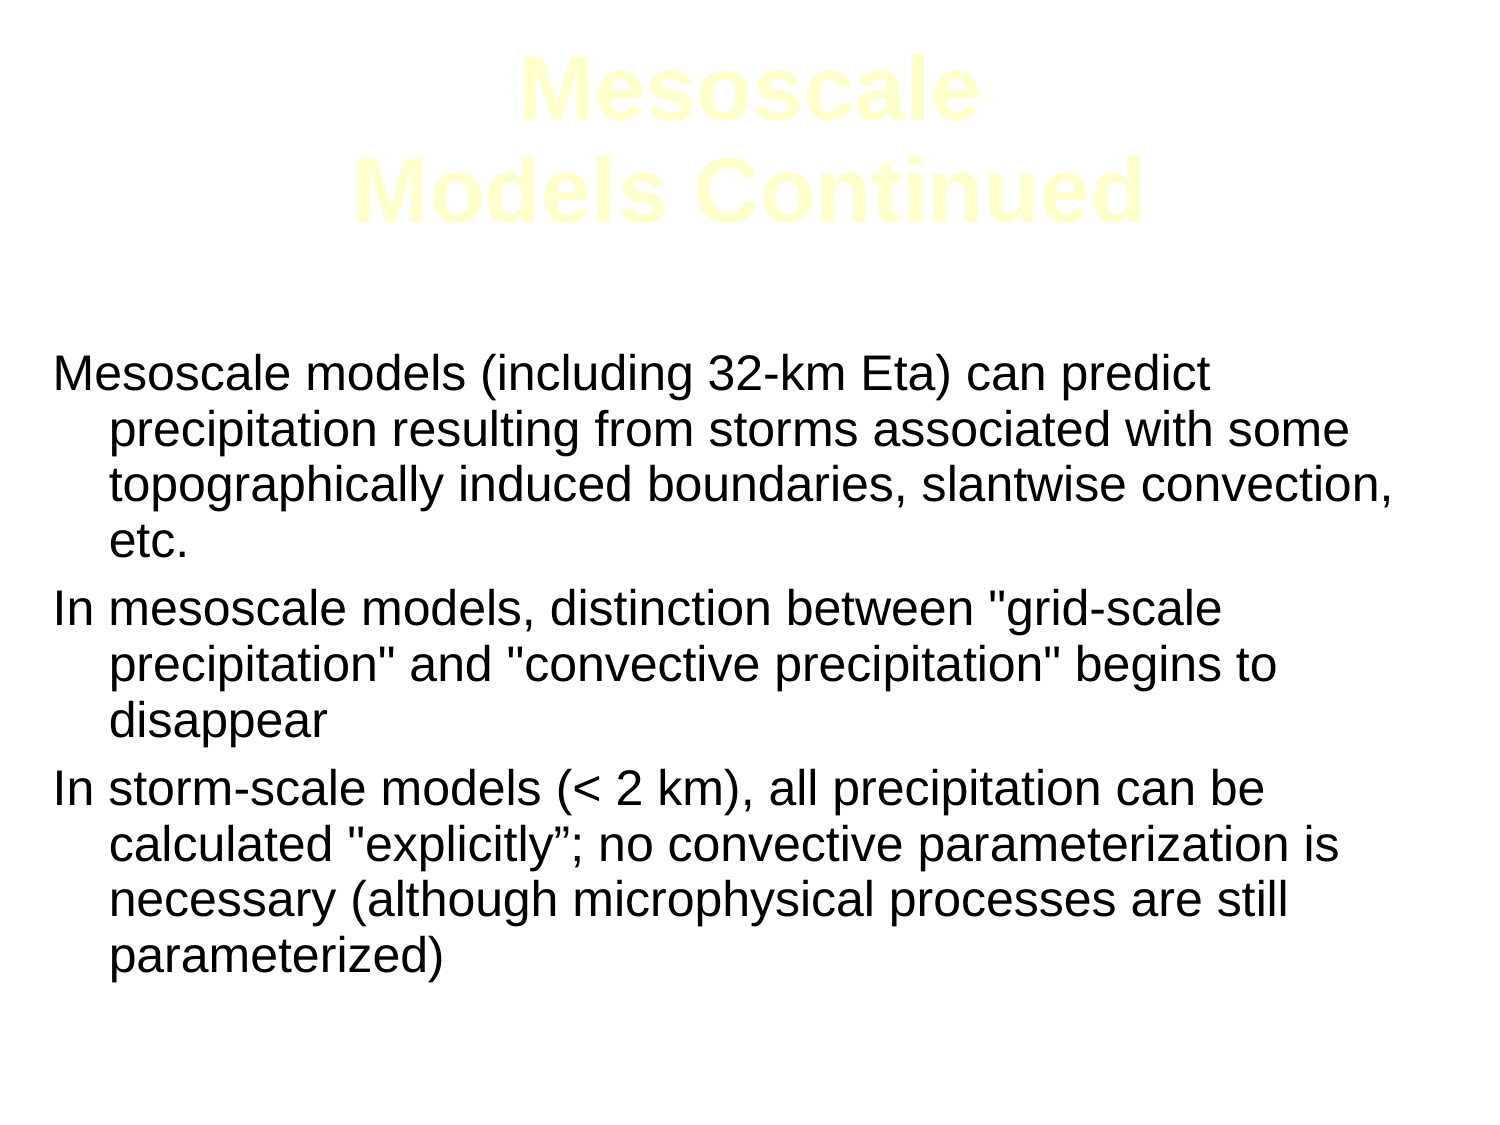

# Mesoscale Models Continued
Mesoscale models (including 32-km Eta) can predict precipitation resulting from storms associated with some topographically induced boundaries, slantwise convection, etc.
In mesoscale models, distinction between "grid-scale precipitation" and "convective precipitation" begins to disappear
In storm-scale models (< 2 km), all precipitation can be calculated "explicitly”; no convective parameterization is necessary (although microphysical processes are still parameterized)